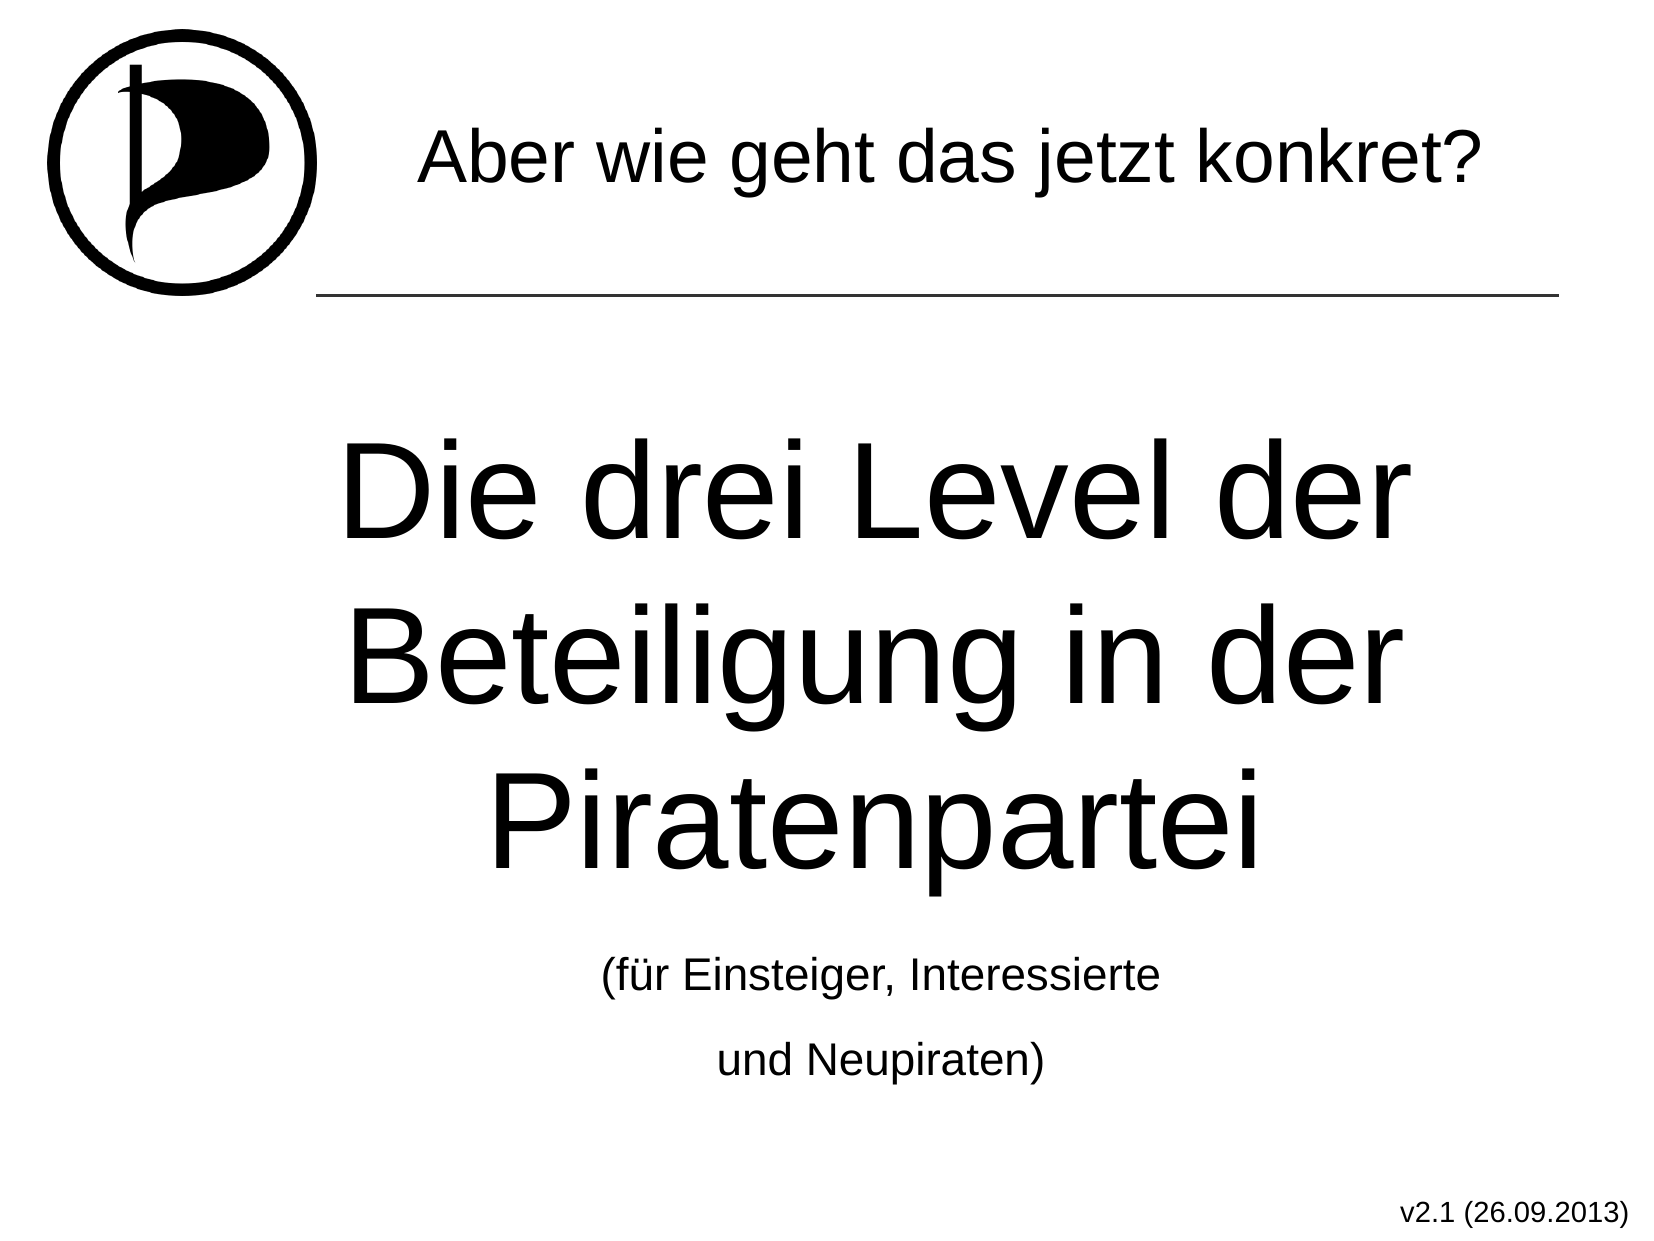

# Aber wie geht das jetzt konkret?
Die drei Level der Beteiligung in der Piratenpartei
(für Einsteiger, Interessierte
und Neupiraten)
v2.1 (26.09.2013)